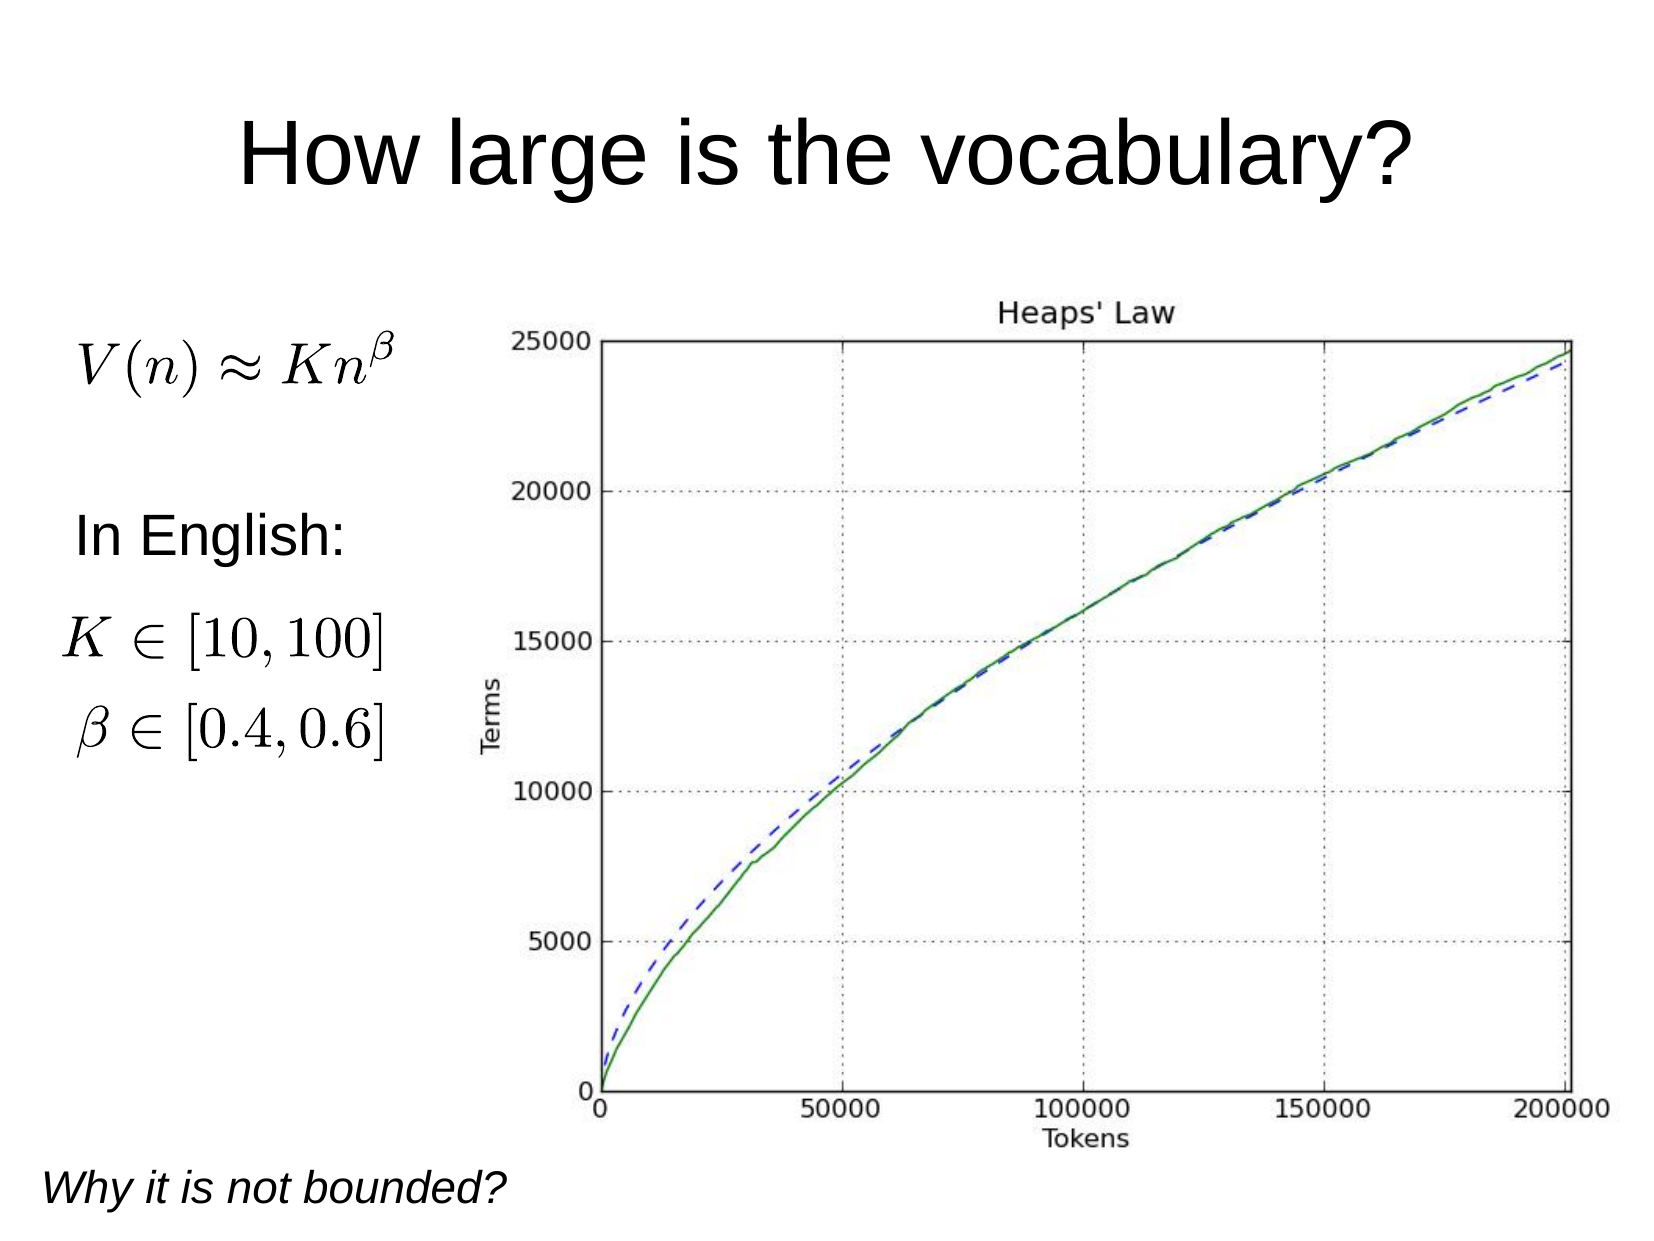

# How large is the vocabulary?
In English:
7
Why it is not bounded?